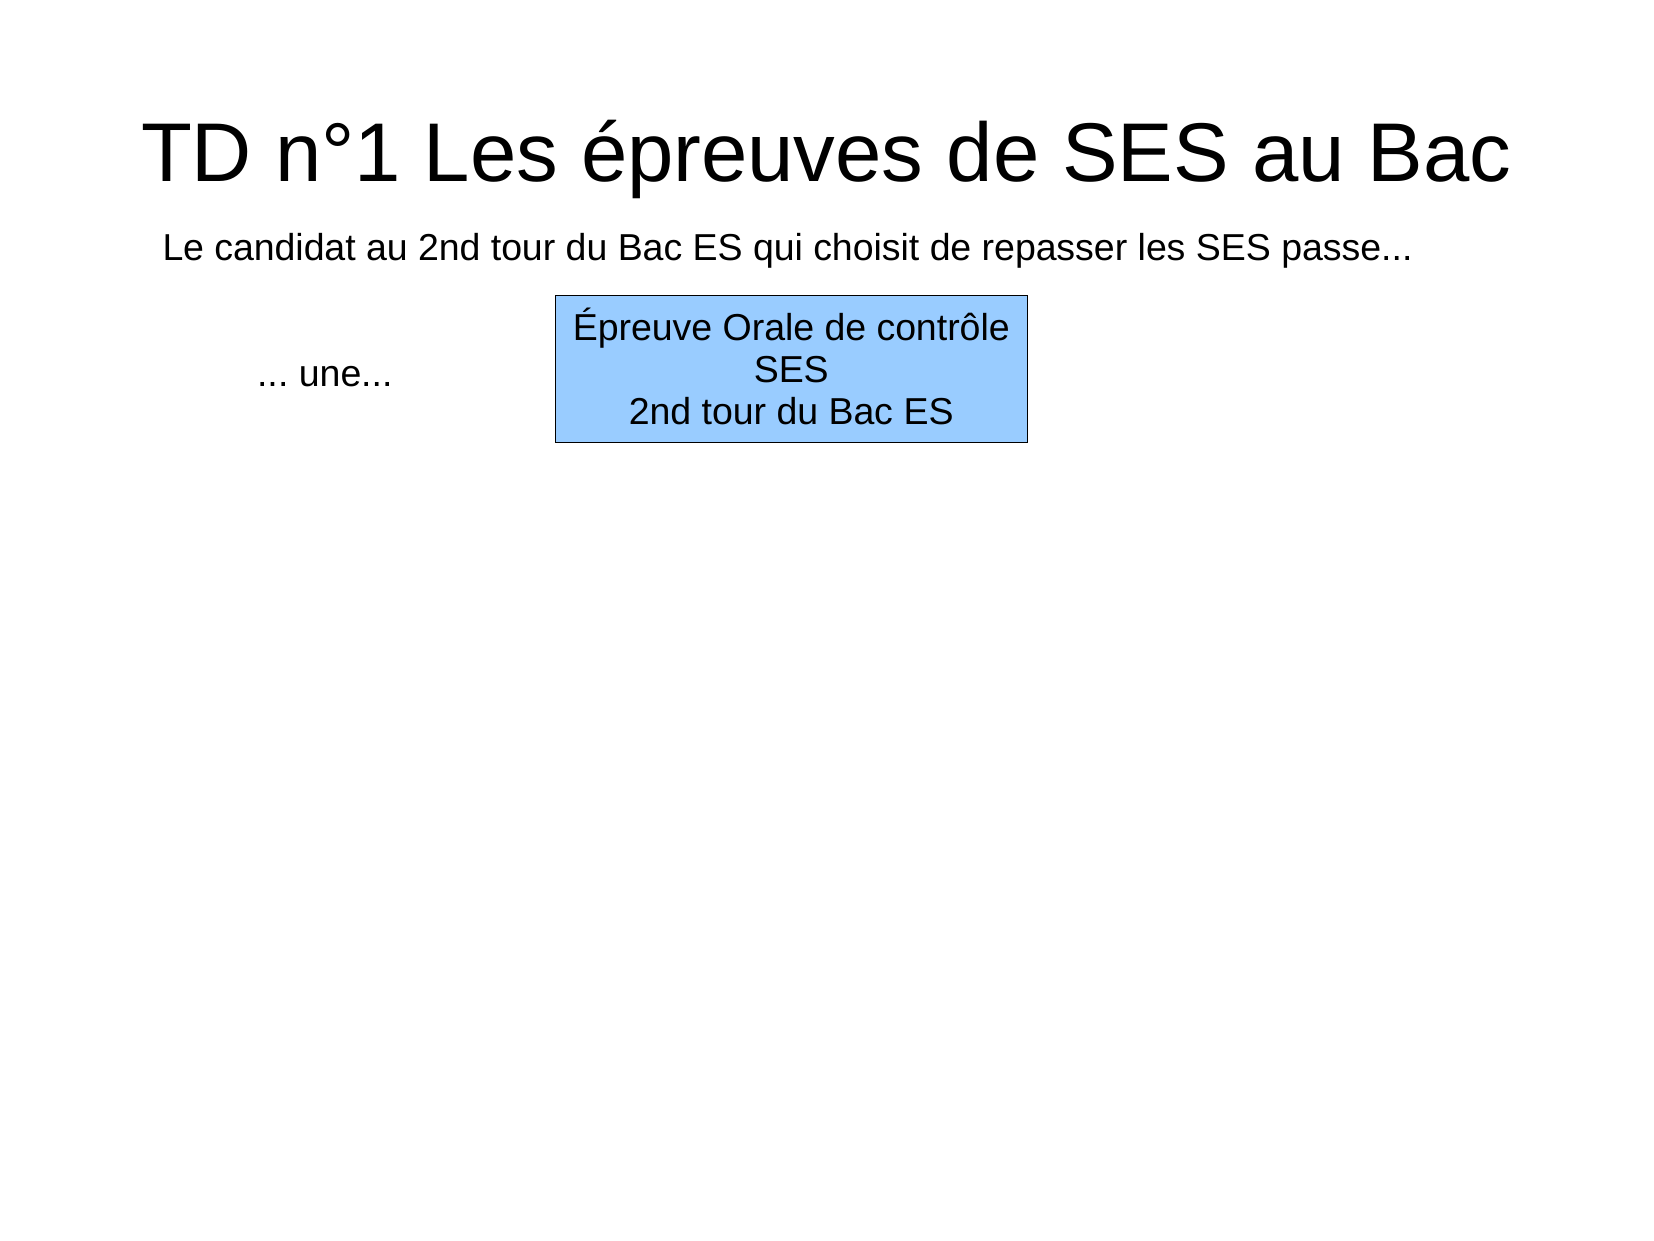

# TD n°1 Les épreuves de SES au Bac
Le candidat au 2nd tour du Bac ES qui choisit de repasser les SES passe...
Épreuve Orale de contrôle
SES
2nd tour du Bac ES
... une...